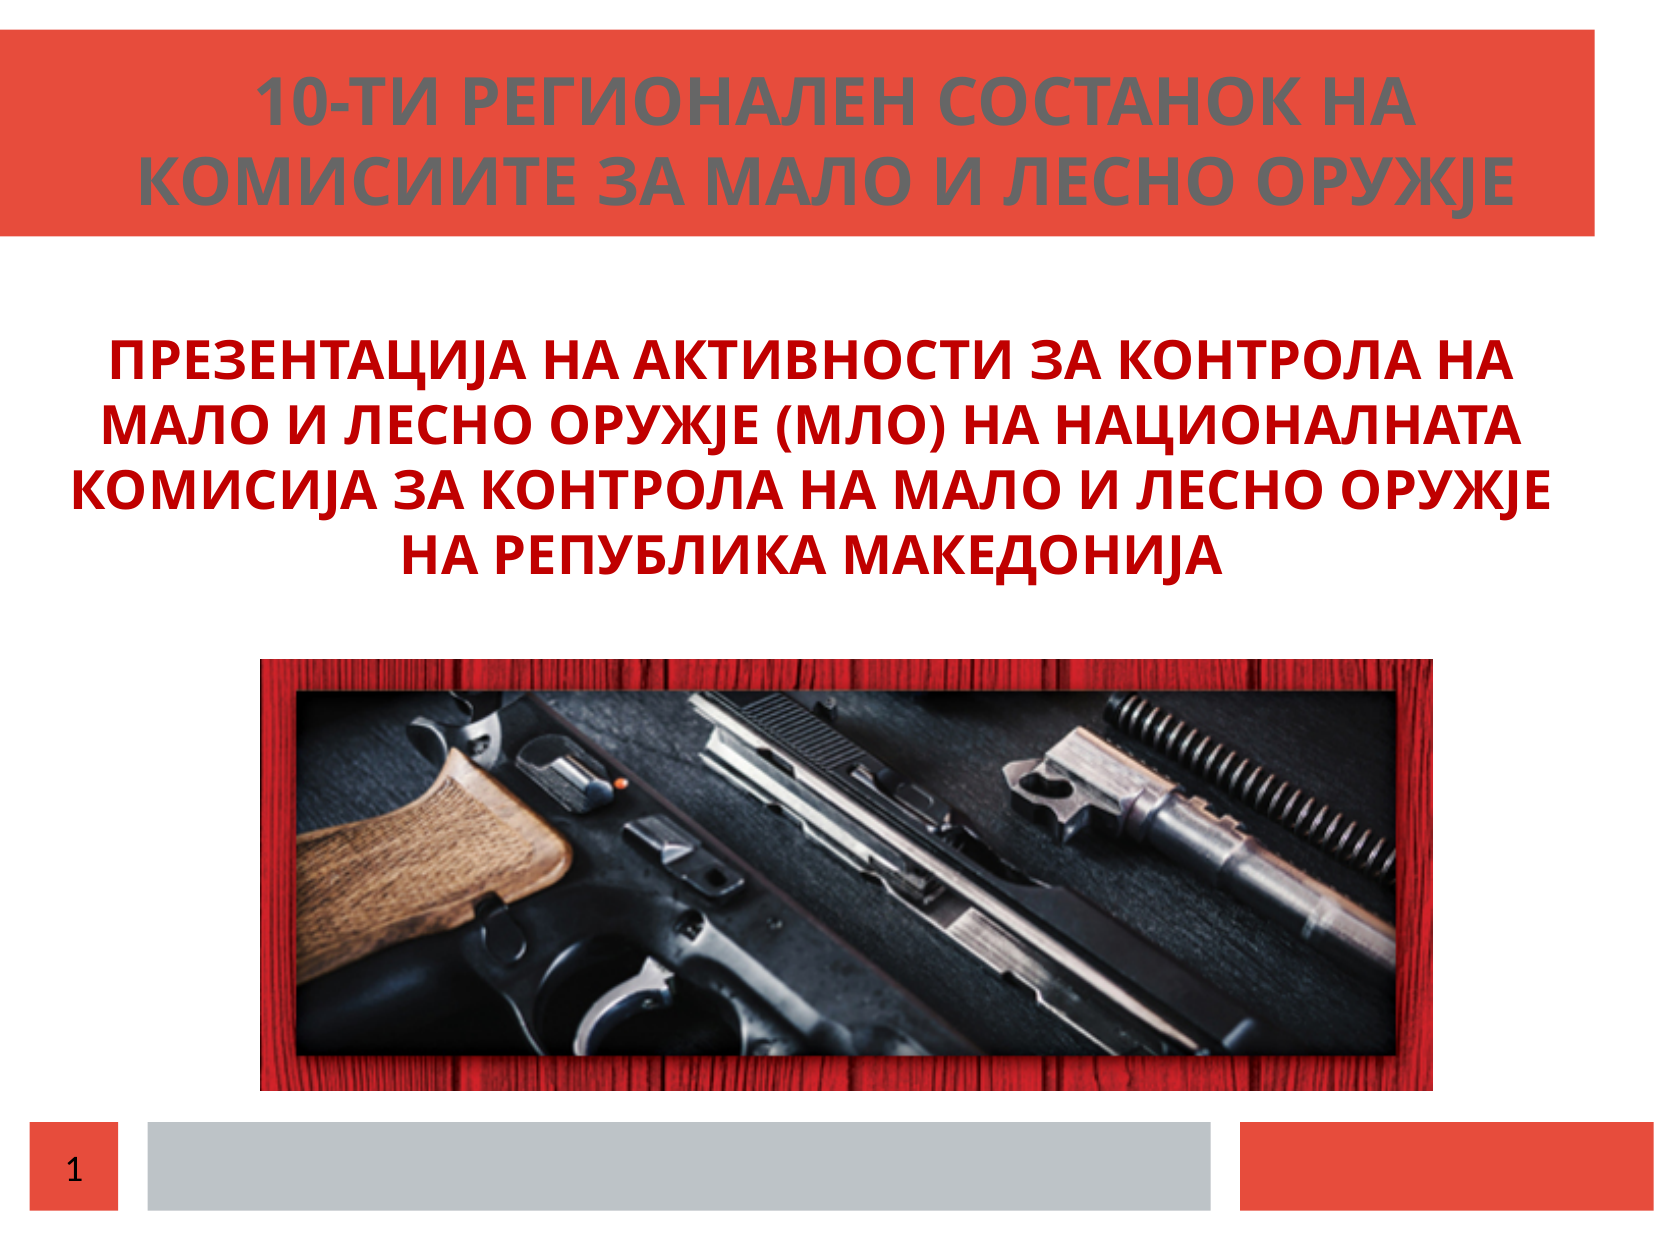

# 10-ТИ РЕГИОНАЛЕН СОСТАНОК НА КОМИСИИТЕ ЗА МАЛО И ЛЕСНО ОРУЖЈЕ
ПРЕЗЕНТАЦИЈА НА АКТИВНОСТИ ЗА КОНТРОЛА НА МАЛО И ЛЕСНО ОРУЖЈЕ (МЛО) НА НАЦИОНАЛНАТА КОМИСИЈА ЗА КОНТРОЛА НА МАЛО И ЛЕСНО ОРУЖЈЕ НА РЕПУБЛИКА МАКЕДОНИЈА